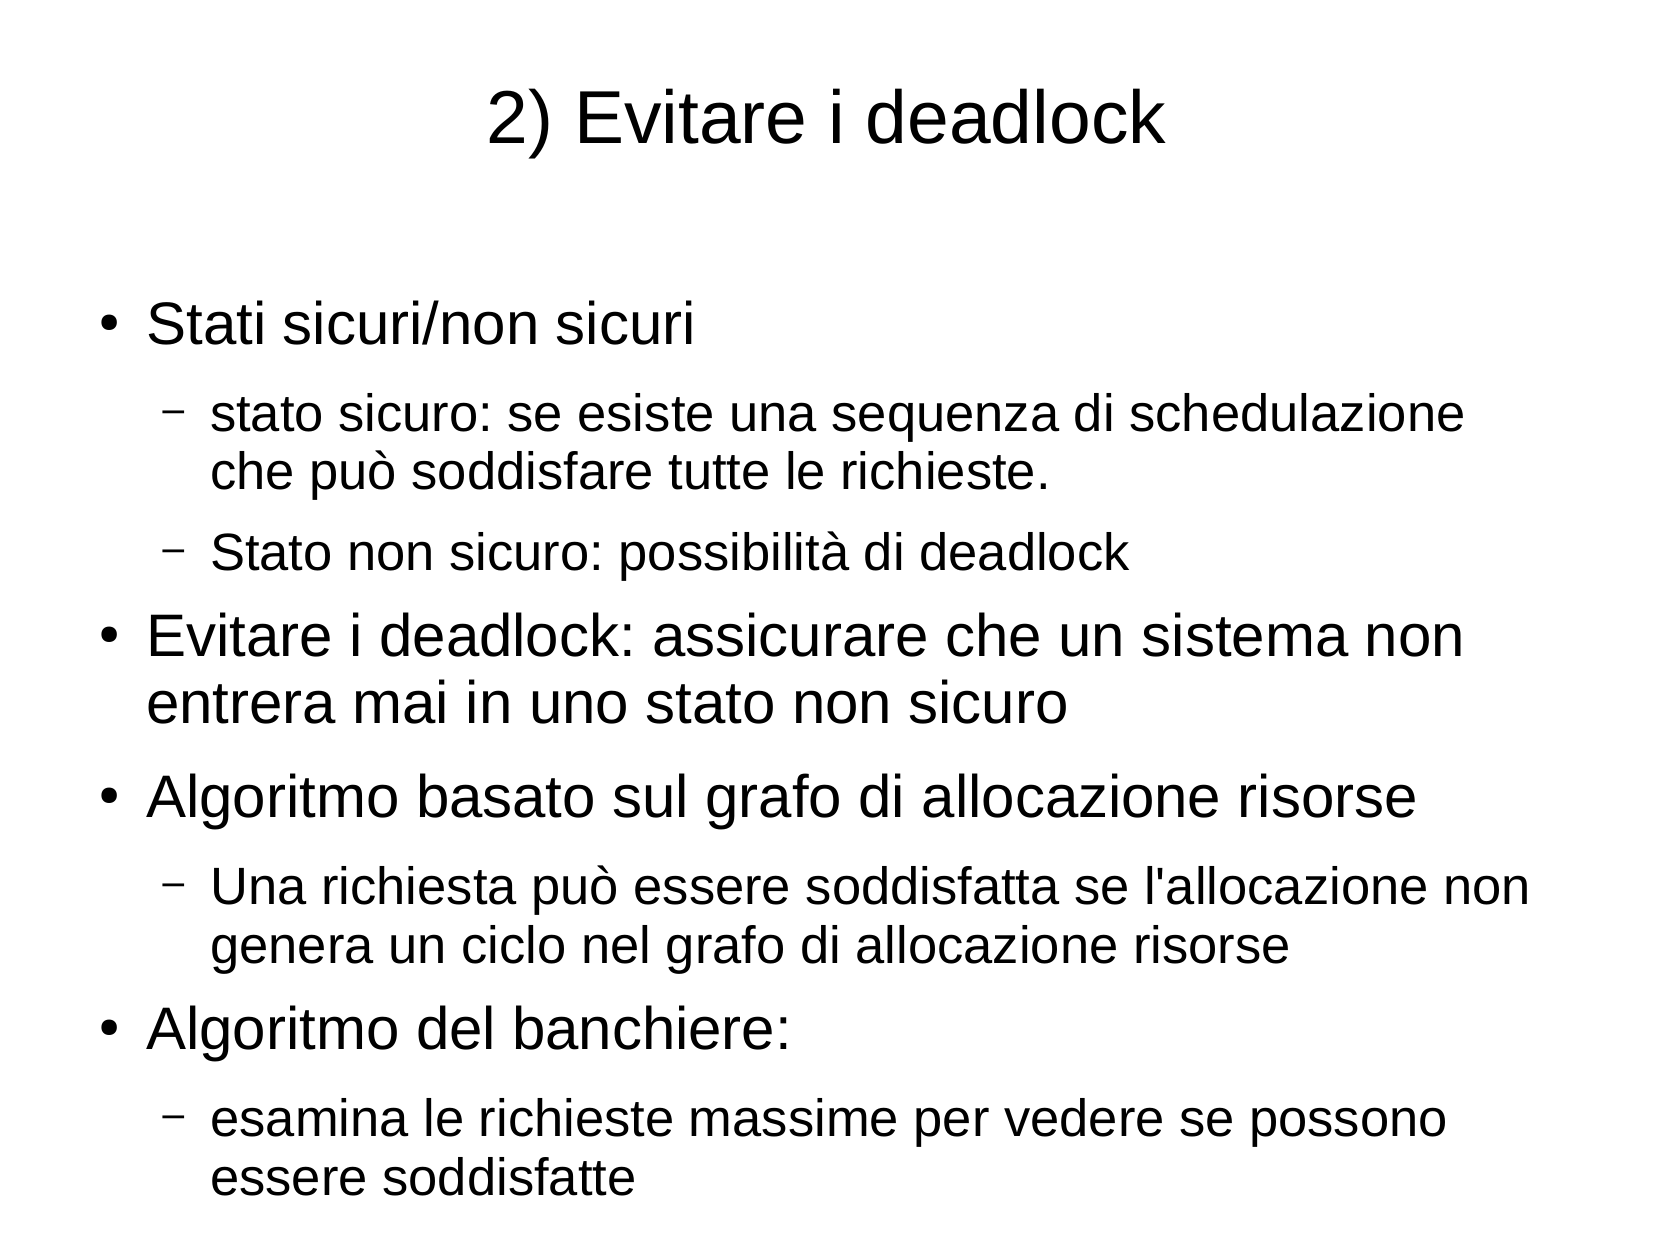

# 2) Evitare i deadlock
Stati sicuri/non sicuri
stato sicuro: se esiste una sequenza di schedulazione che può soddisfare tutte le richieste.
Stato non sicuro: possibilità di deadlock
Evitare i deadlock: assicurare che un sistema non entrera mai in uno stato non sicuro
Algoritmo basato sul grafo di allocazione risorse
Una richiesta può essere soddisfatta se l'allocazione non genera un ciclo nel grafo di allocazione risorse
Algoritmo del banchiere:
esamina le richieste massime per vedere se possono essere soddisfatte